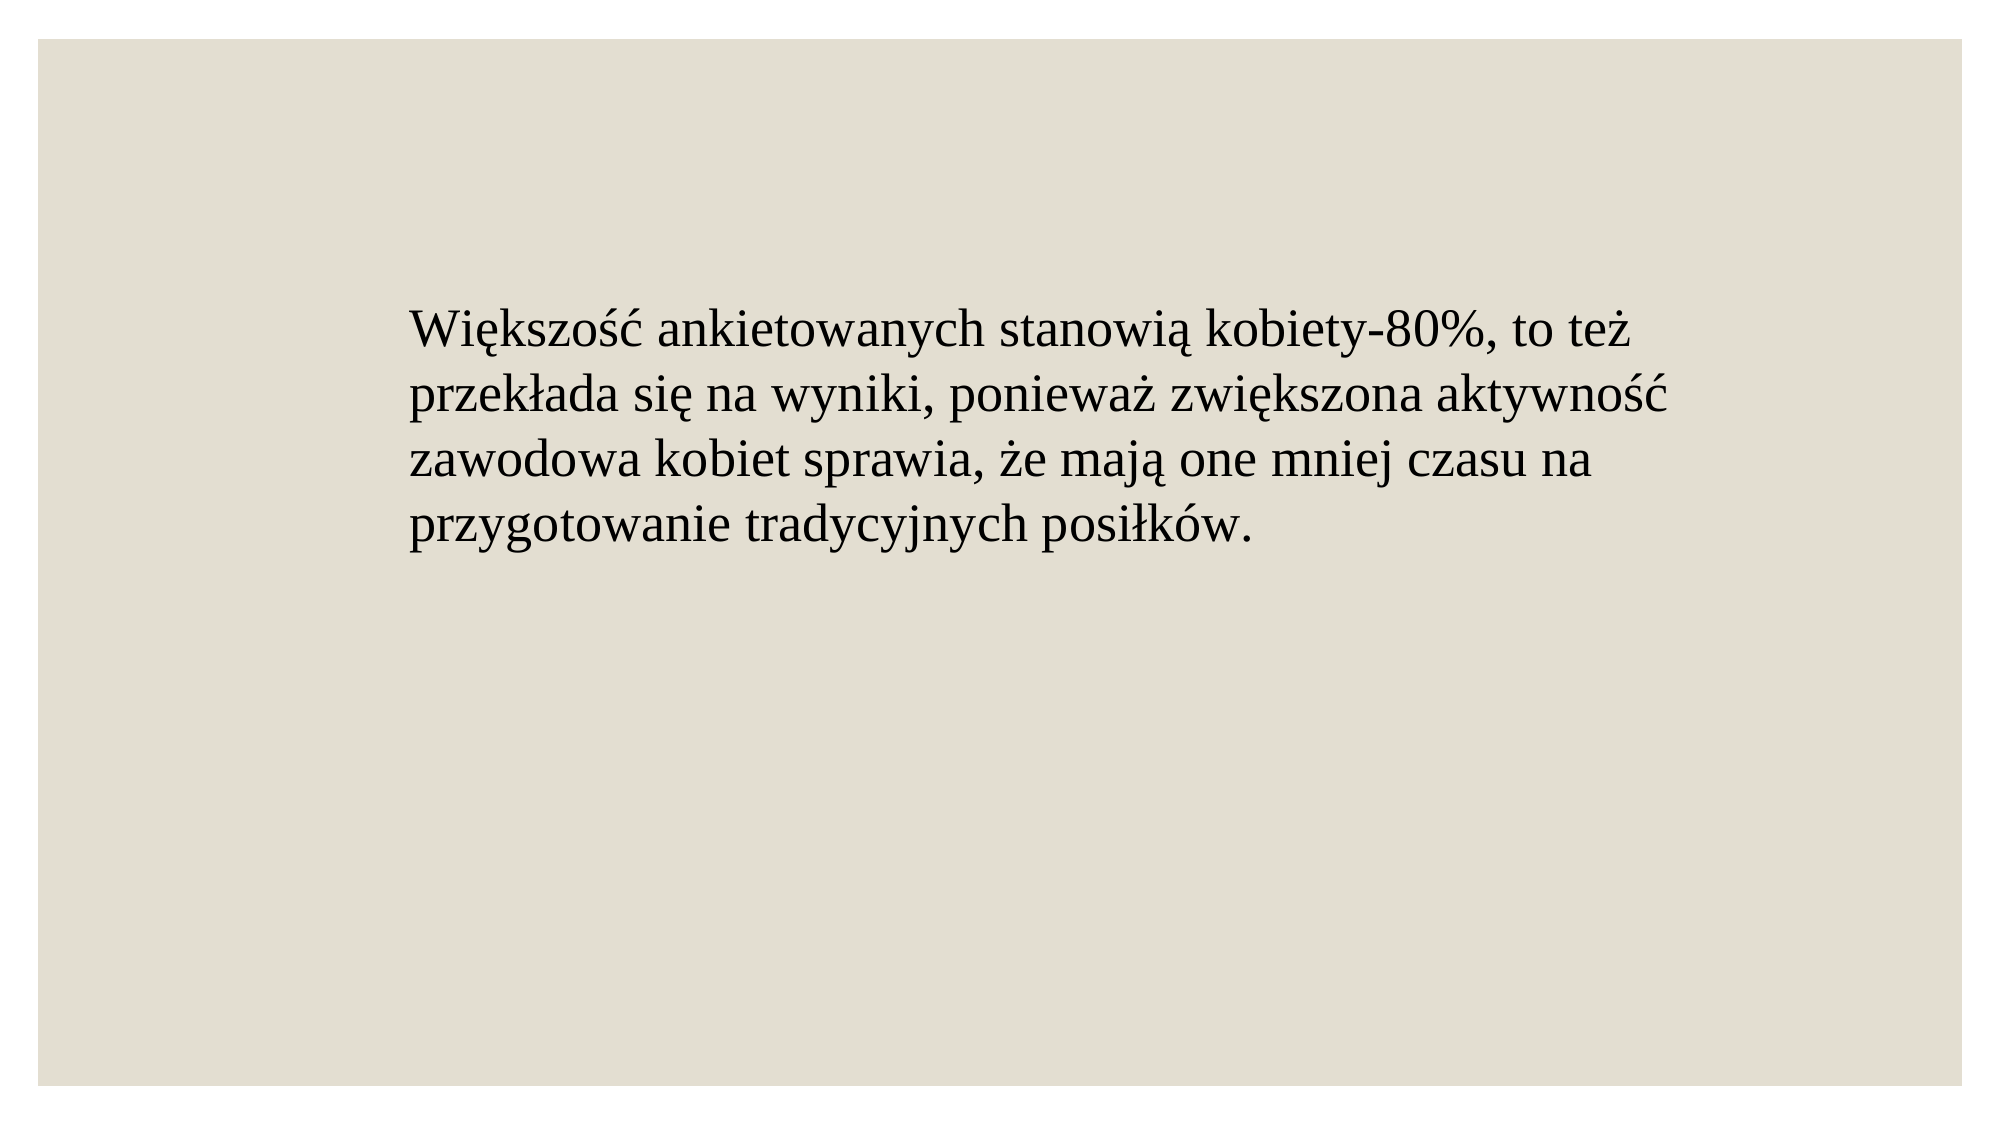

Większość ankietowanych stanowią kobiety-80%, to też przekłada się na wyniki, ponieważ zwiększona aktywność zawodowa kobiet sprawia, że mają one mniej czasu na przygotowanie tradycyjnych posiłków.